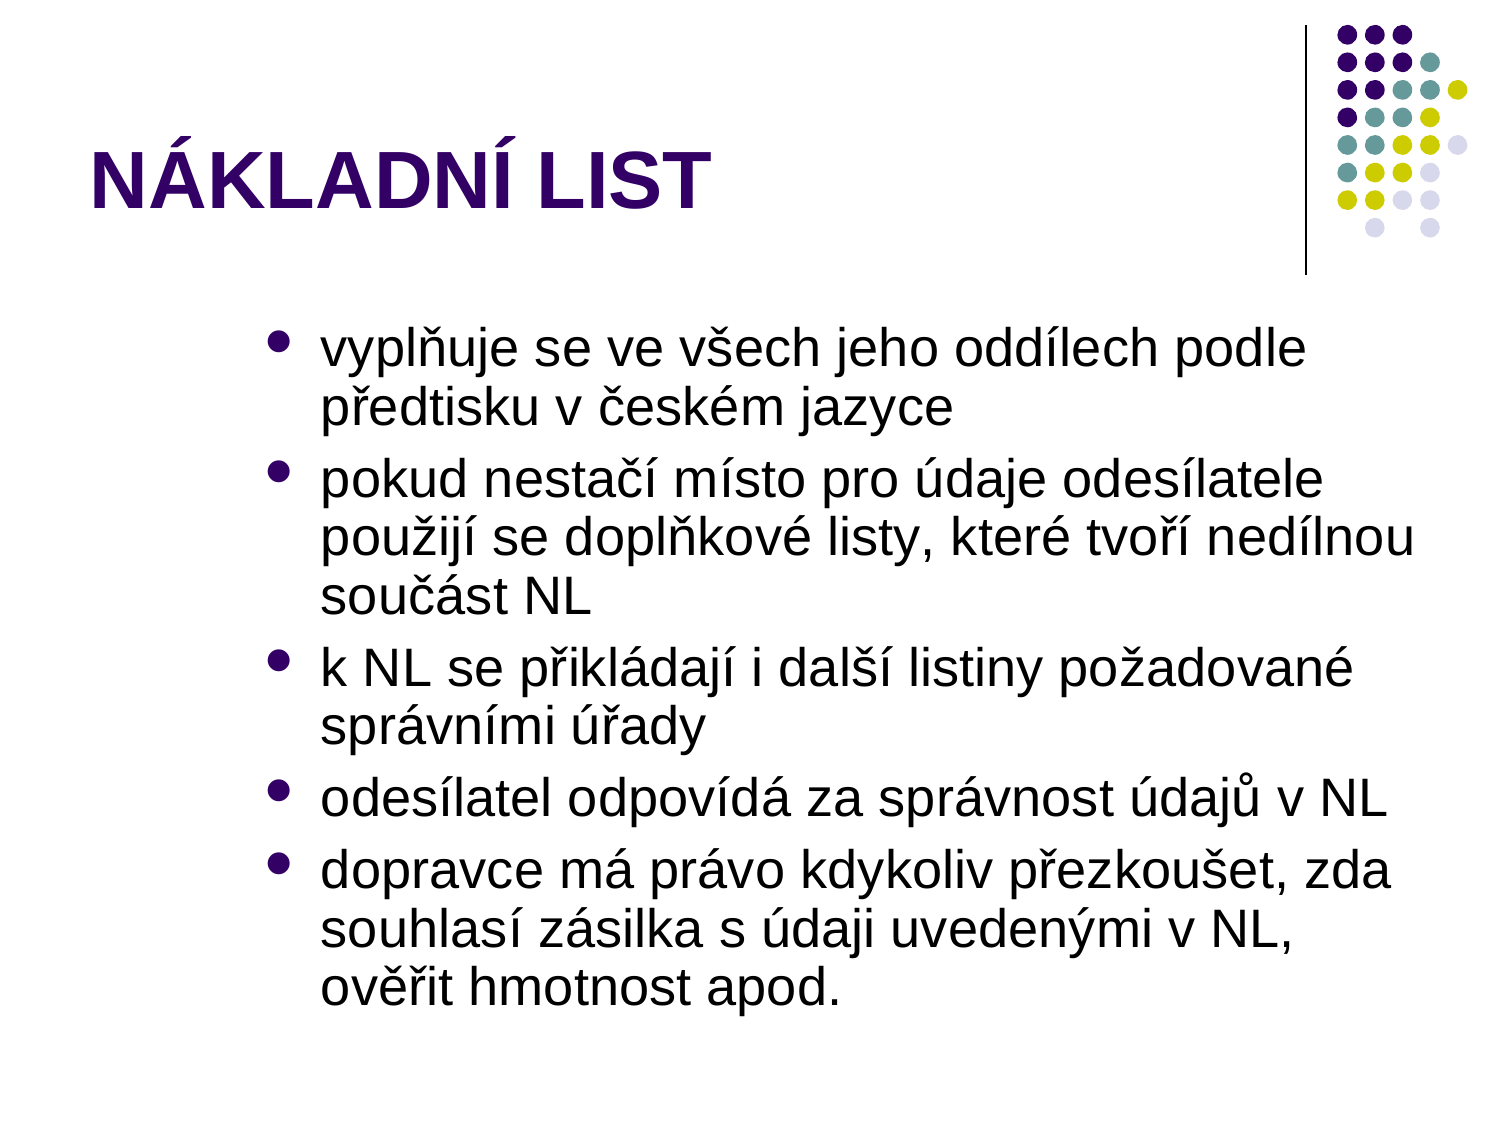

# NÁKLADNÍ LIST
vyplňuje se ve všech jeho oddílech podle předtisku v českém jazyce
pokud nestačí místo pro údaje odesílatele použijí se doplňkové listy, které tvoří nedílnou součást NL
k NL se přikládají i další listiny požadované správními úřady
odesílatel odpovídá za správnost údajů v NL
dopravce má právo kdykoliv přezkoušet, zda souhlasí zásilka s údaji uvedenými v NL, ověřit hmotnost apod.